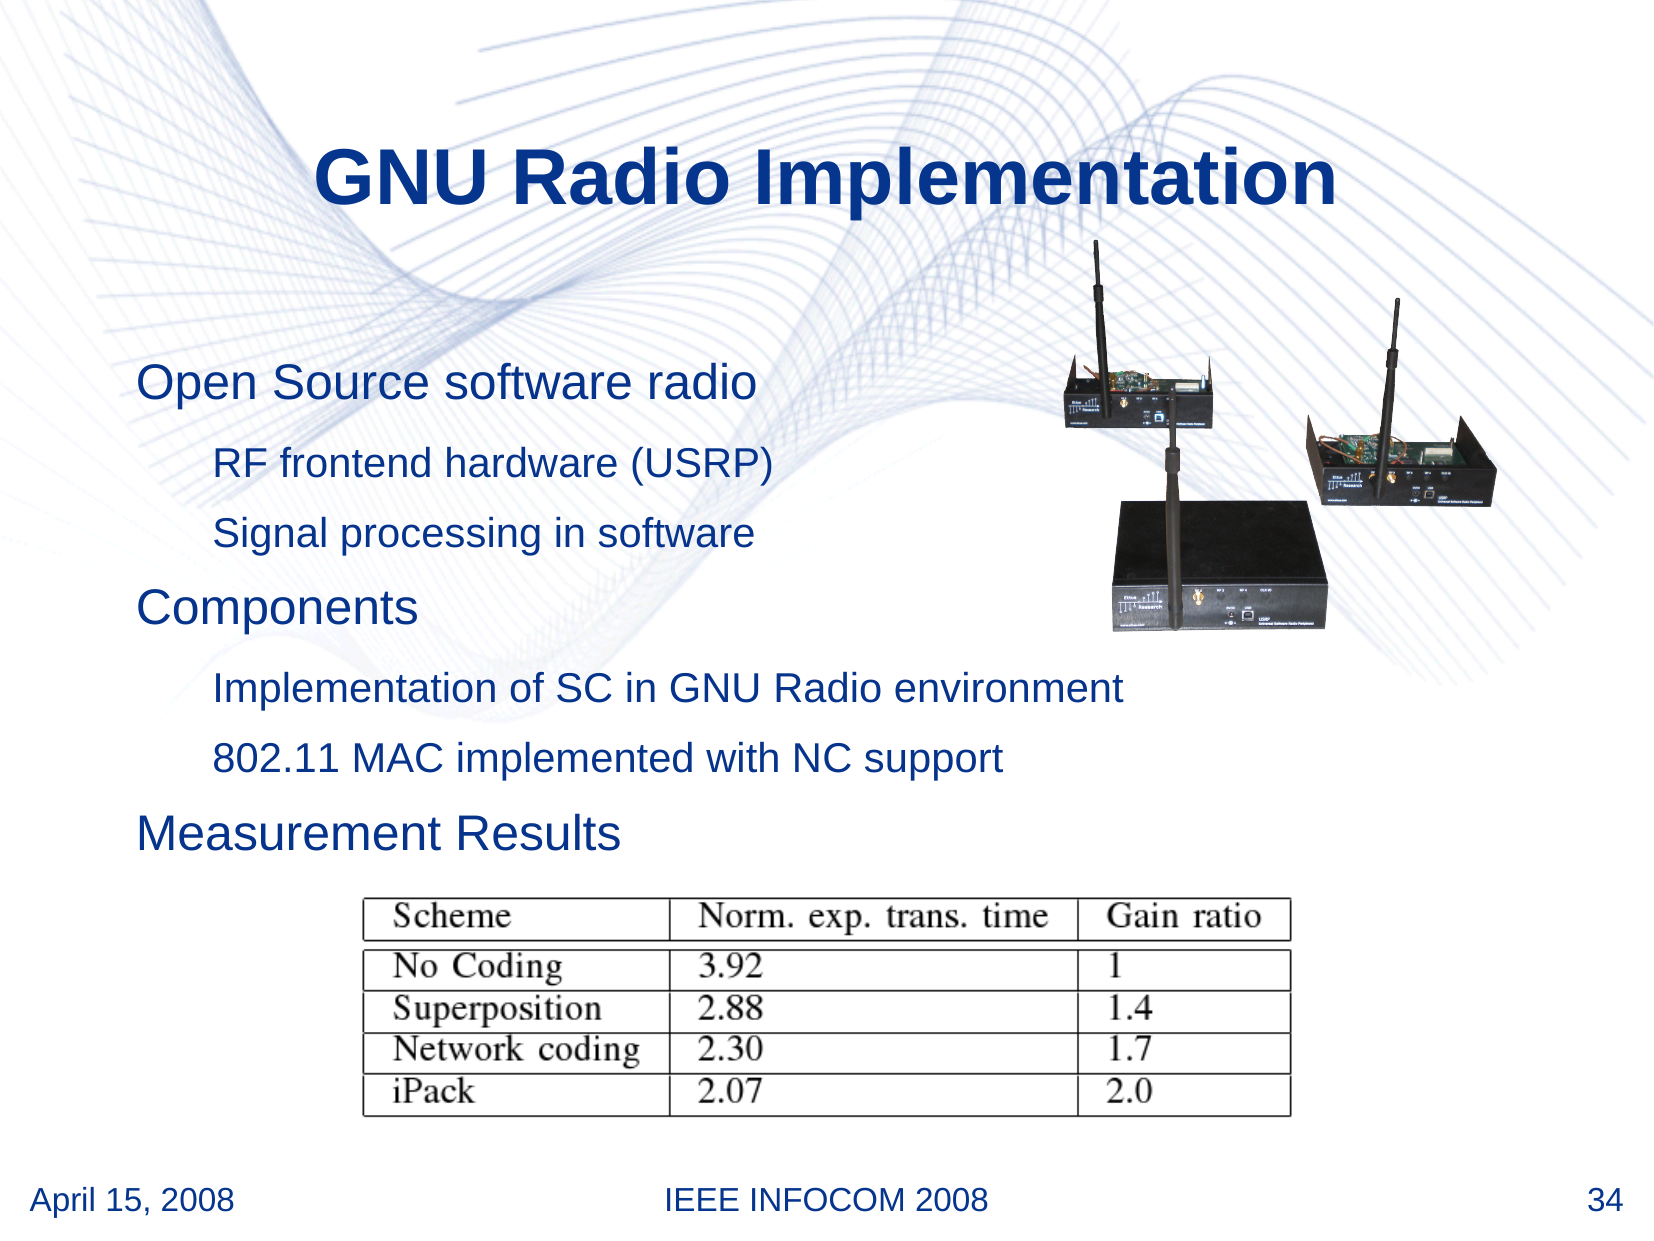

# GNU Radio Implementation
Open Source software radio
RF frontend hardware (USRP)
Signal processing in software
Components
Implementation of SC in GNU Radio environment
802.11 MAC implemented with NC support
Measurement Results
April 15, 2008
IEEE INFOCOM 2008
34